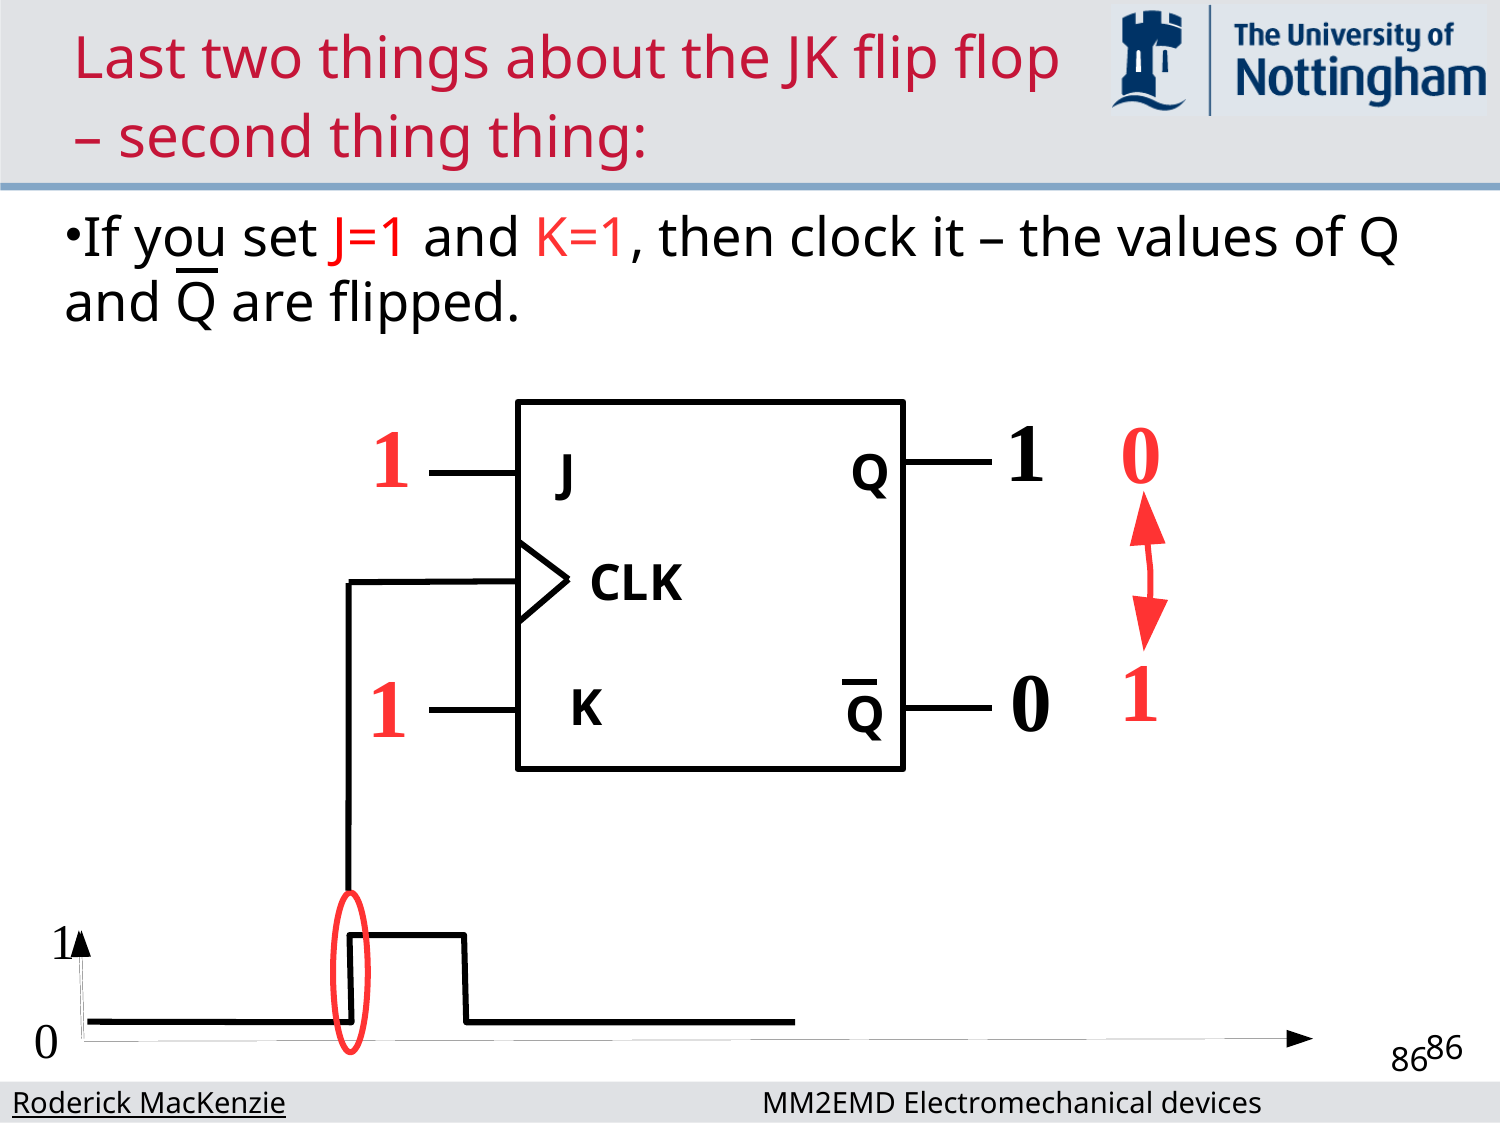

# Last two things about the JK flip flop – second thing thing:
If you set J=1 and K=1, then clock it – the values of Q and Q are flipped.
1
0
1
J
Q
CLK
1
0
1
K
Q
1
0